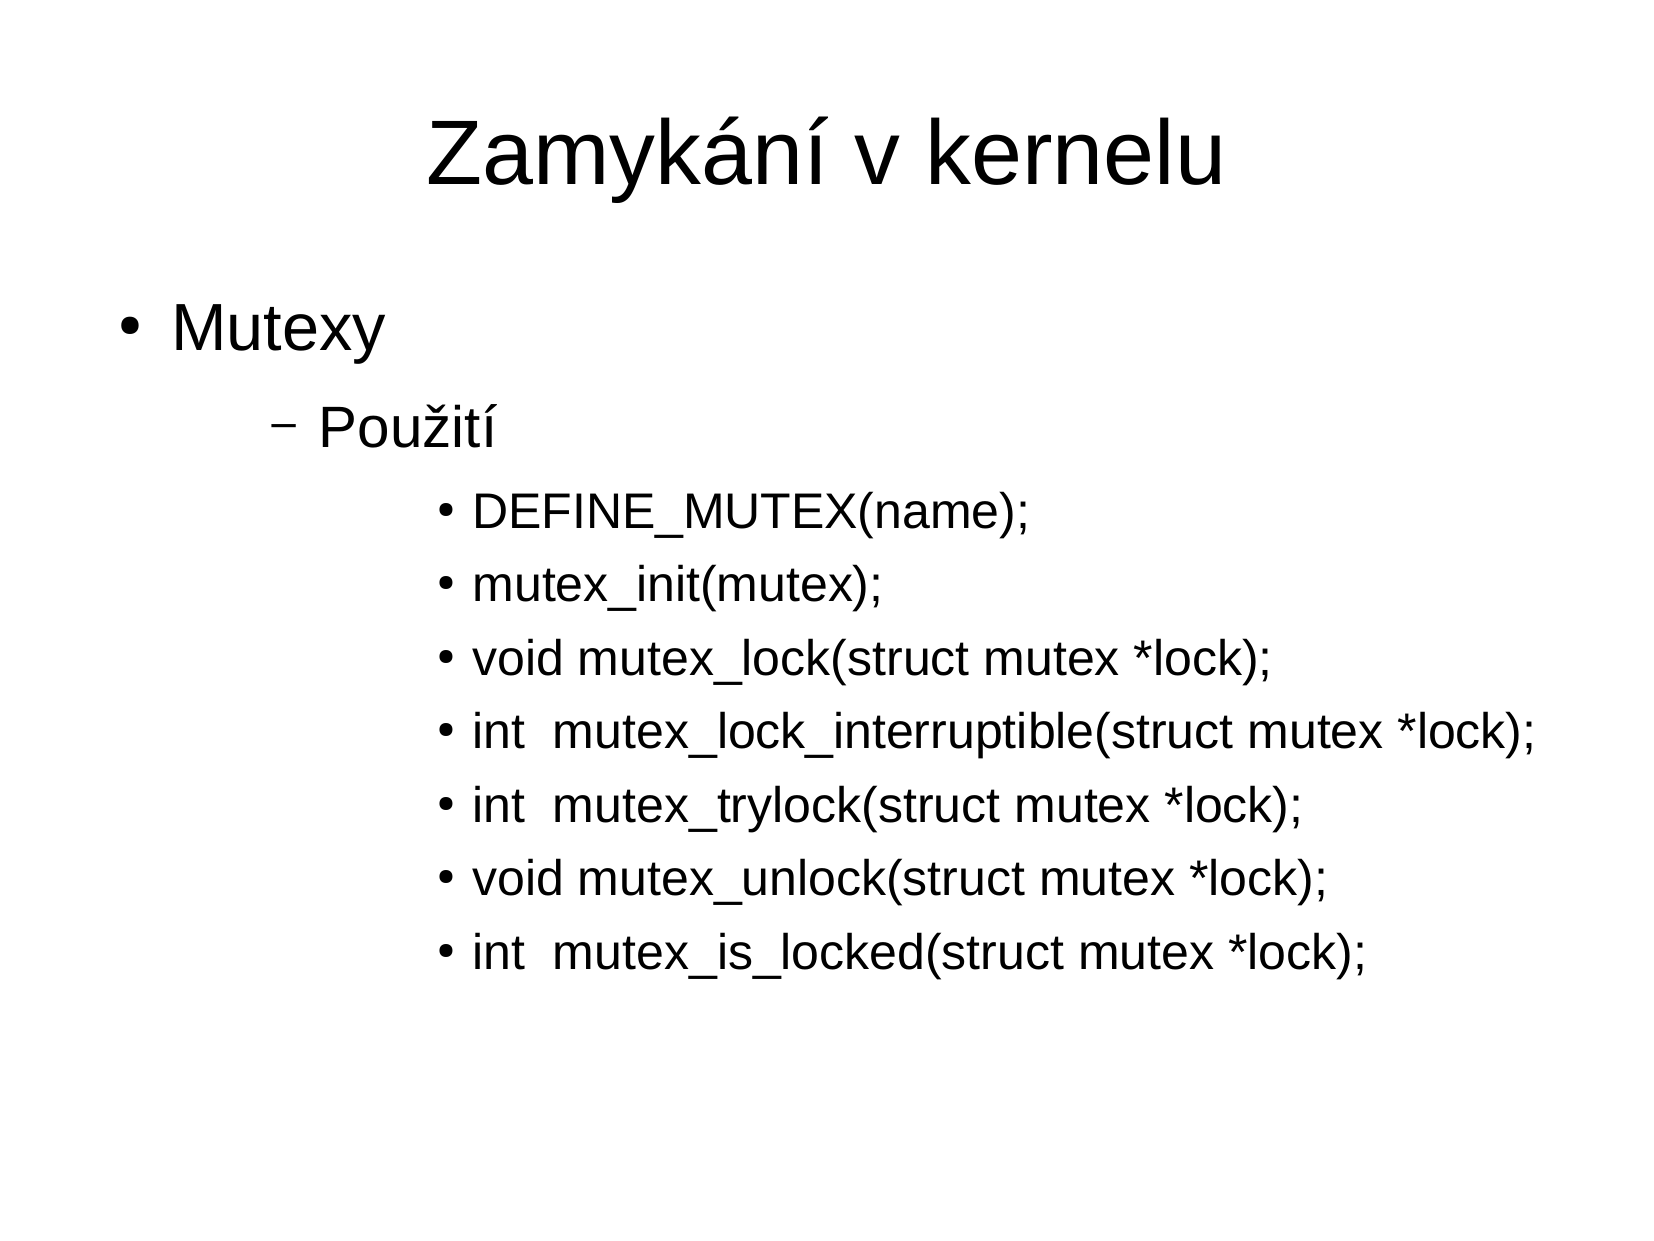

# Zamykání v kernelu
Mutexy
Použití
DEFINE_MUTEX(name);
mutex_init(mutex);
void mutex_lock(struct mutex *lock);
int mutex_lock_interruptible(struct mutex *lock);
int mutex_trylock(struct mutex *lock);
void mutex_unlock(struct mutex *lock);
int mutex_is_locked(struct mutex *lock);